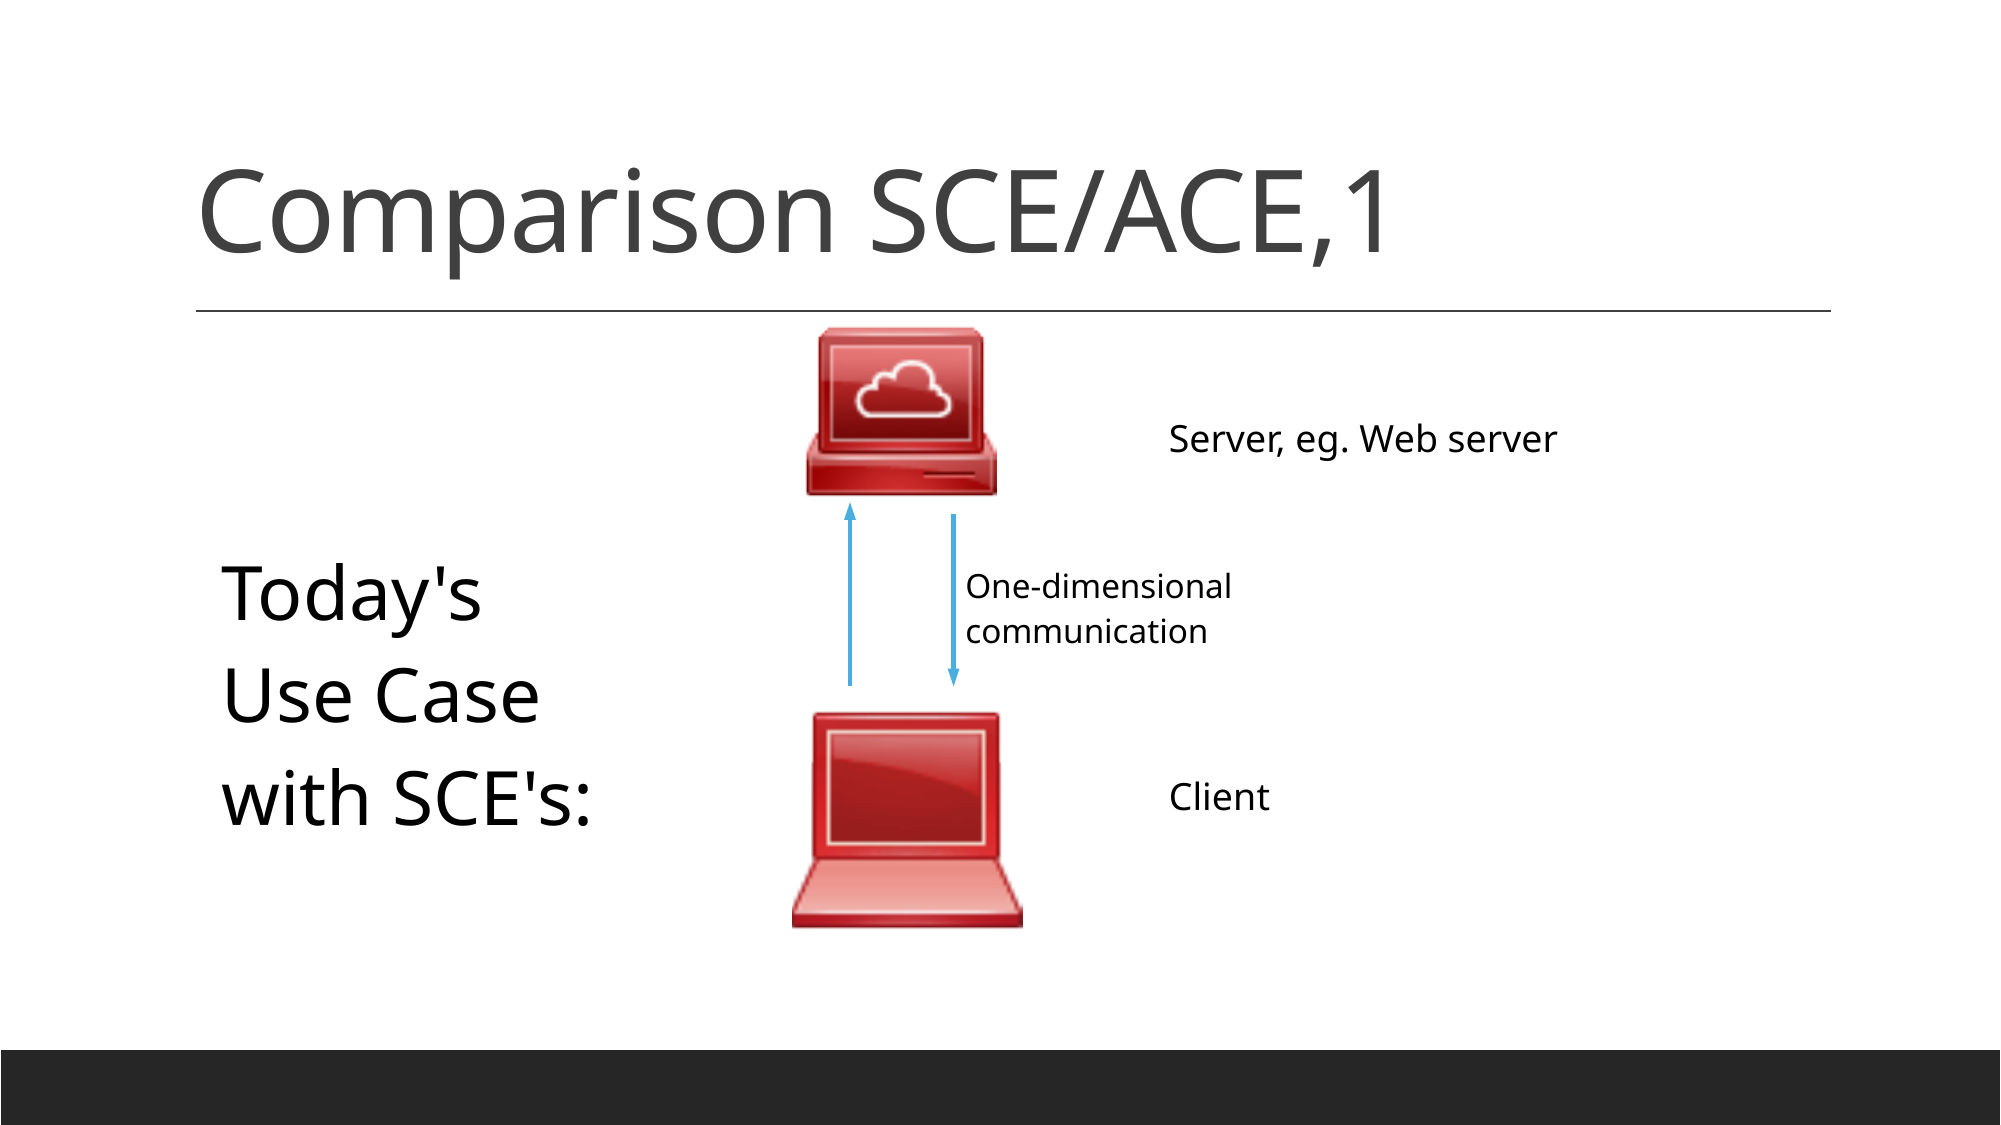

# Comparison SCE/ACE,1
Server, eg. Web server
Today's Use Case with SCE's:
One-dimensional communication
Client